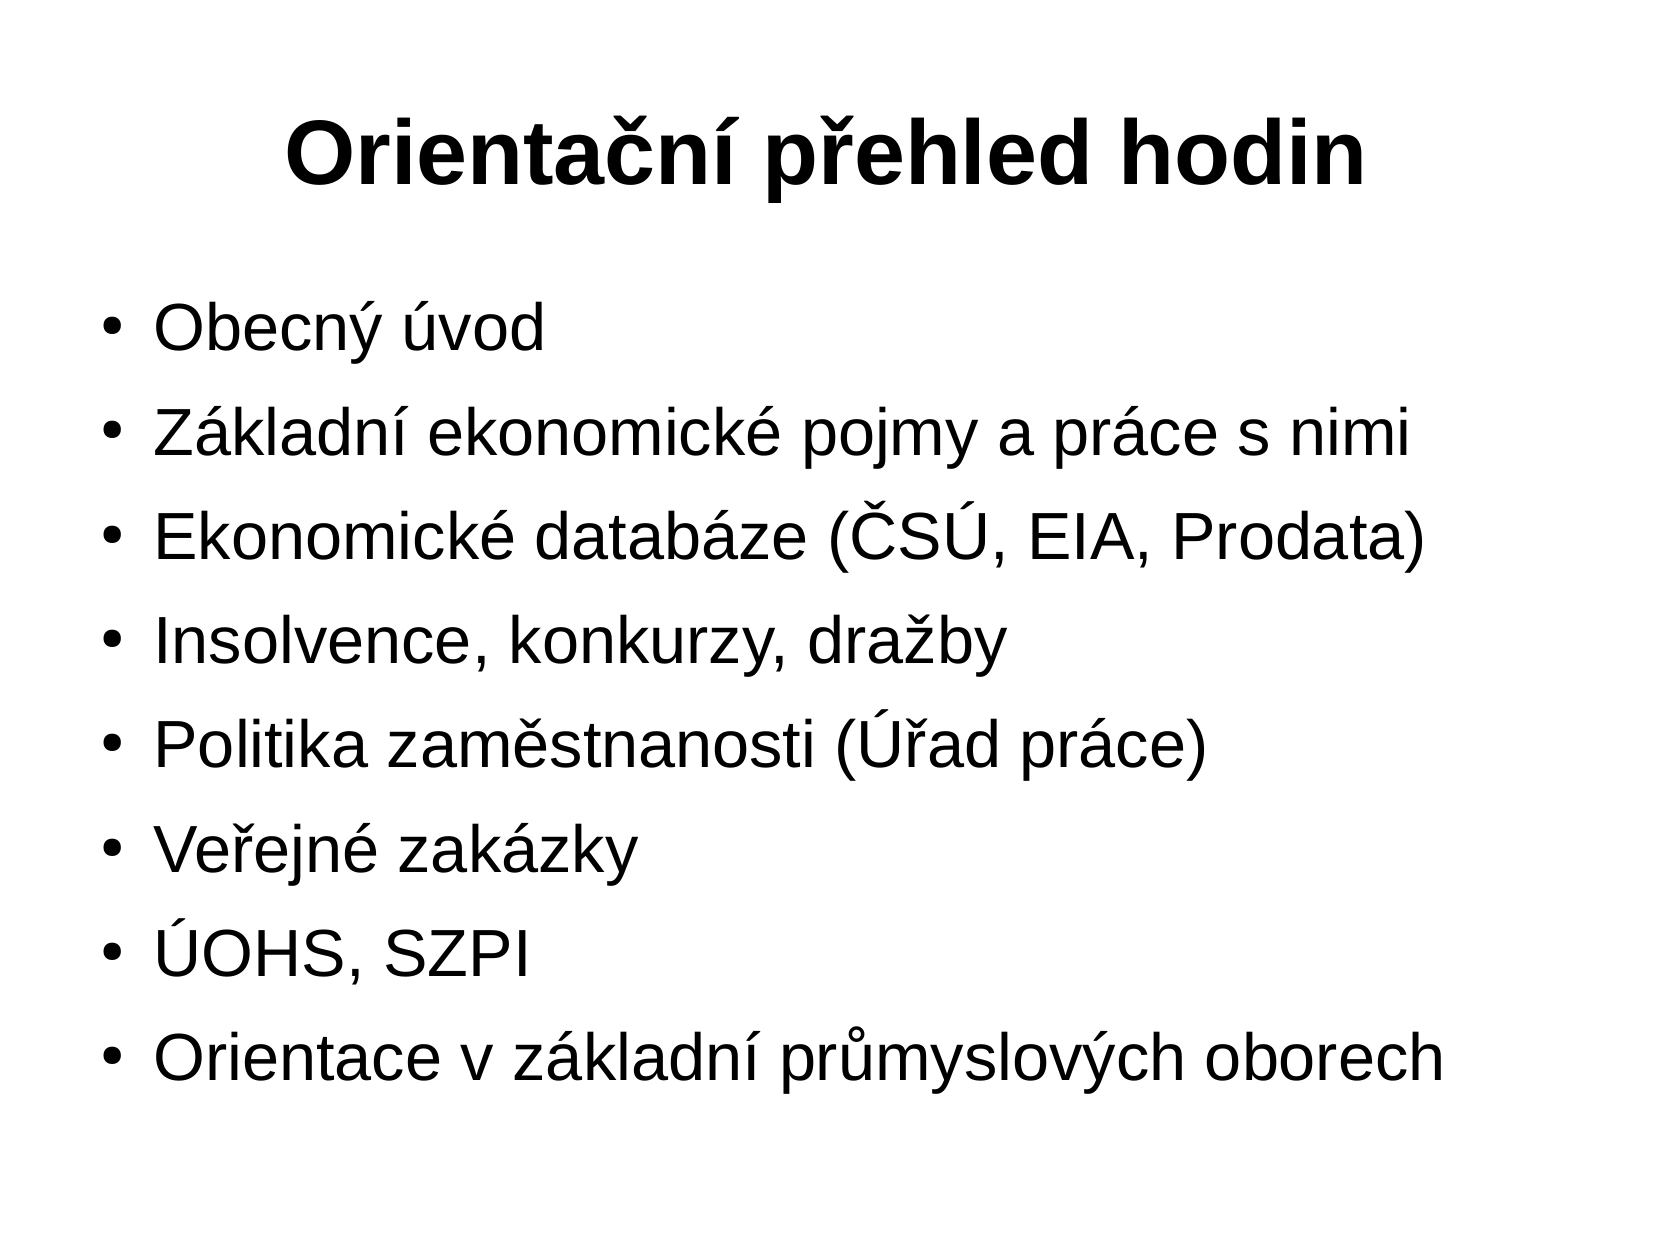

# Orientační přehled hodin
Obecný úvod
Základní ekonomické pojmy a práce s nimi
Ekonomické databáze (ČSÚ, EIA, Prodata)
Insolvence, konkurzy, dražby
Politika zaměstnanosti (Úřad práce)
Veřejné zakázky
ÚOHS, SZPI
Orientace v základní průmyslových oborech